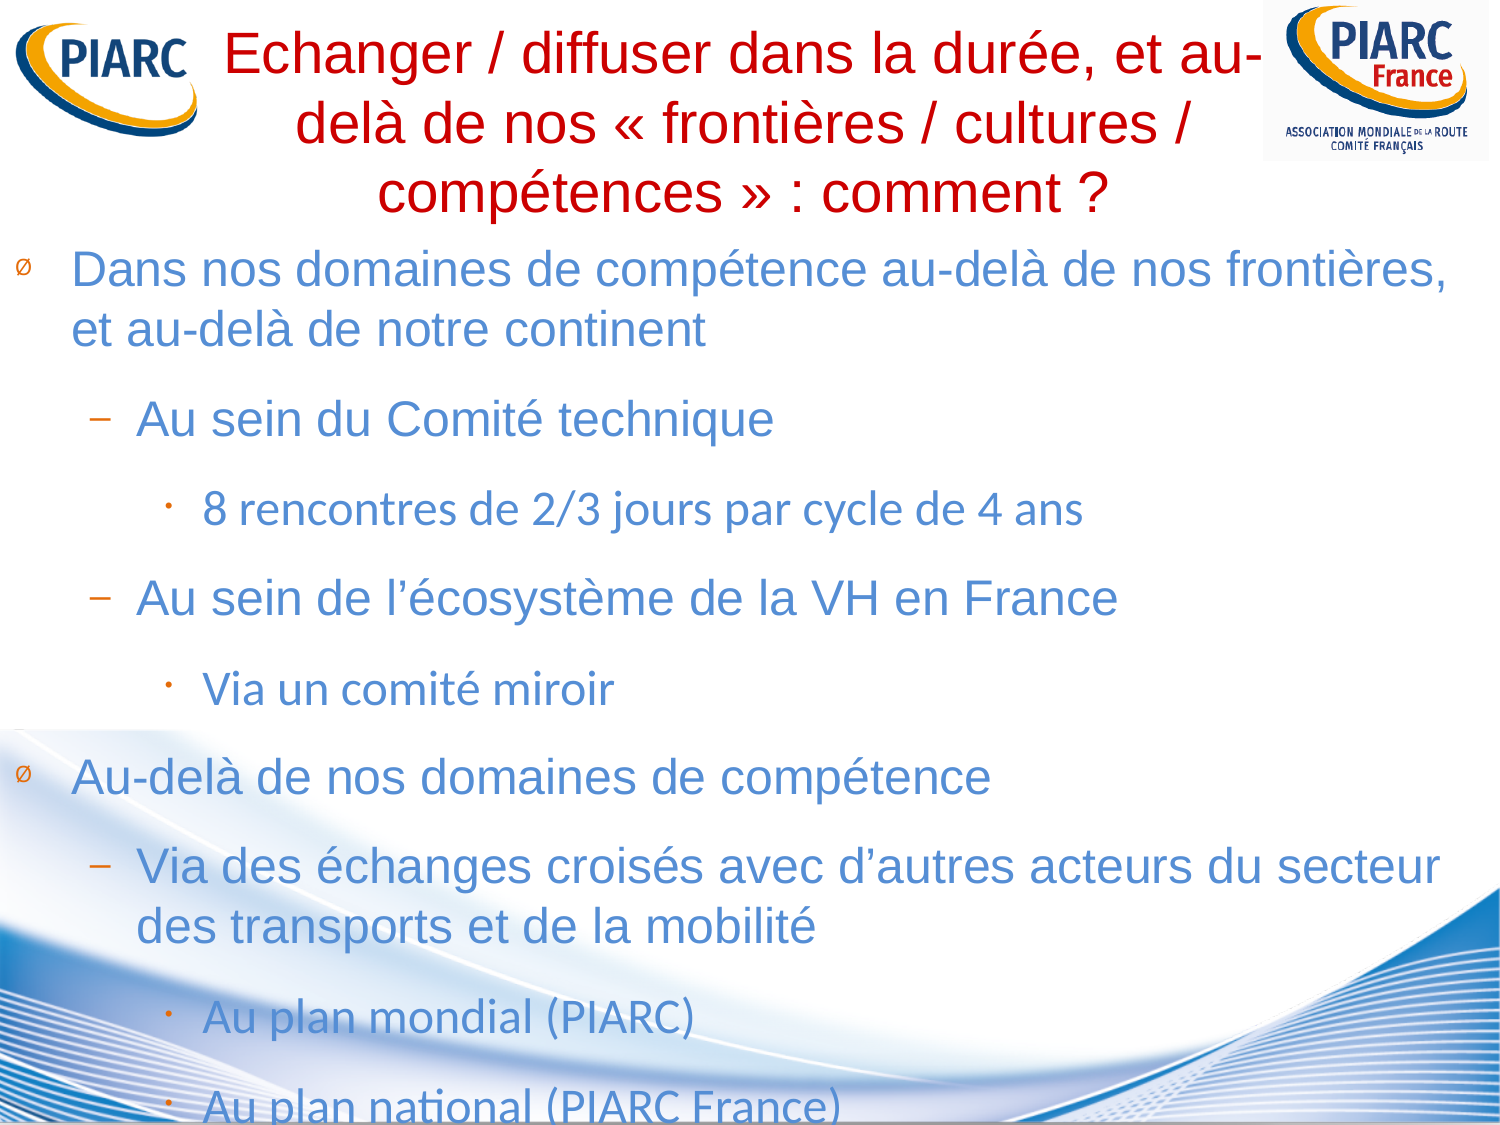

# Echanger / diffuser dans la durée, et au-delà de nos « frontières / cultures / compétences » : comment ?
Dans nos domaines de compétence au-delà de nos frontières, et au-delà de notre continent
Au sein du Comité technique
8 rencontres de 2/3 jours par cycle de 4 ans
Au sein de l’écosystème de la VH en France
Via un comité miroir
Au-delà de nos domaines de compétence
Via des échanges croisés avec d’autres acteurs du secteur des transports et de la mobilité
Au plan mondial (PIARC)
Au plan national (PIARC France)